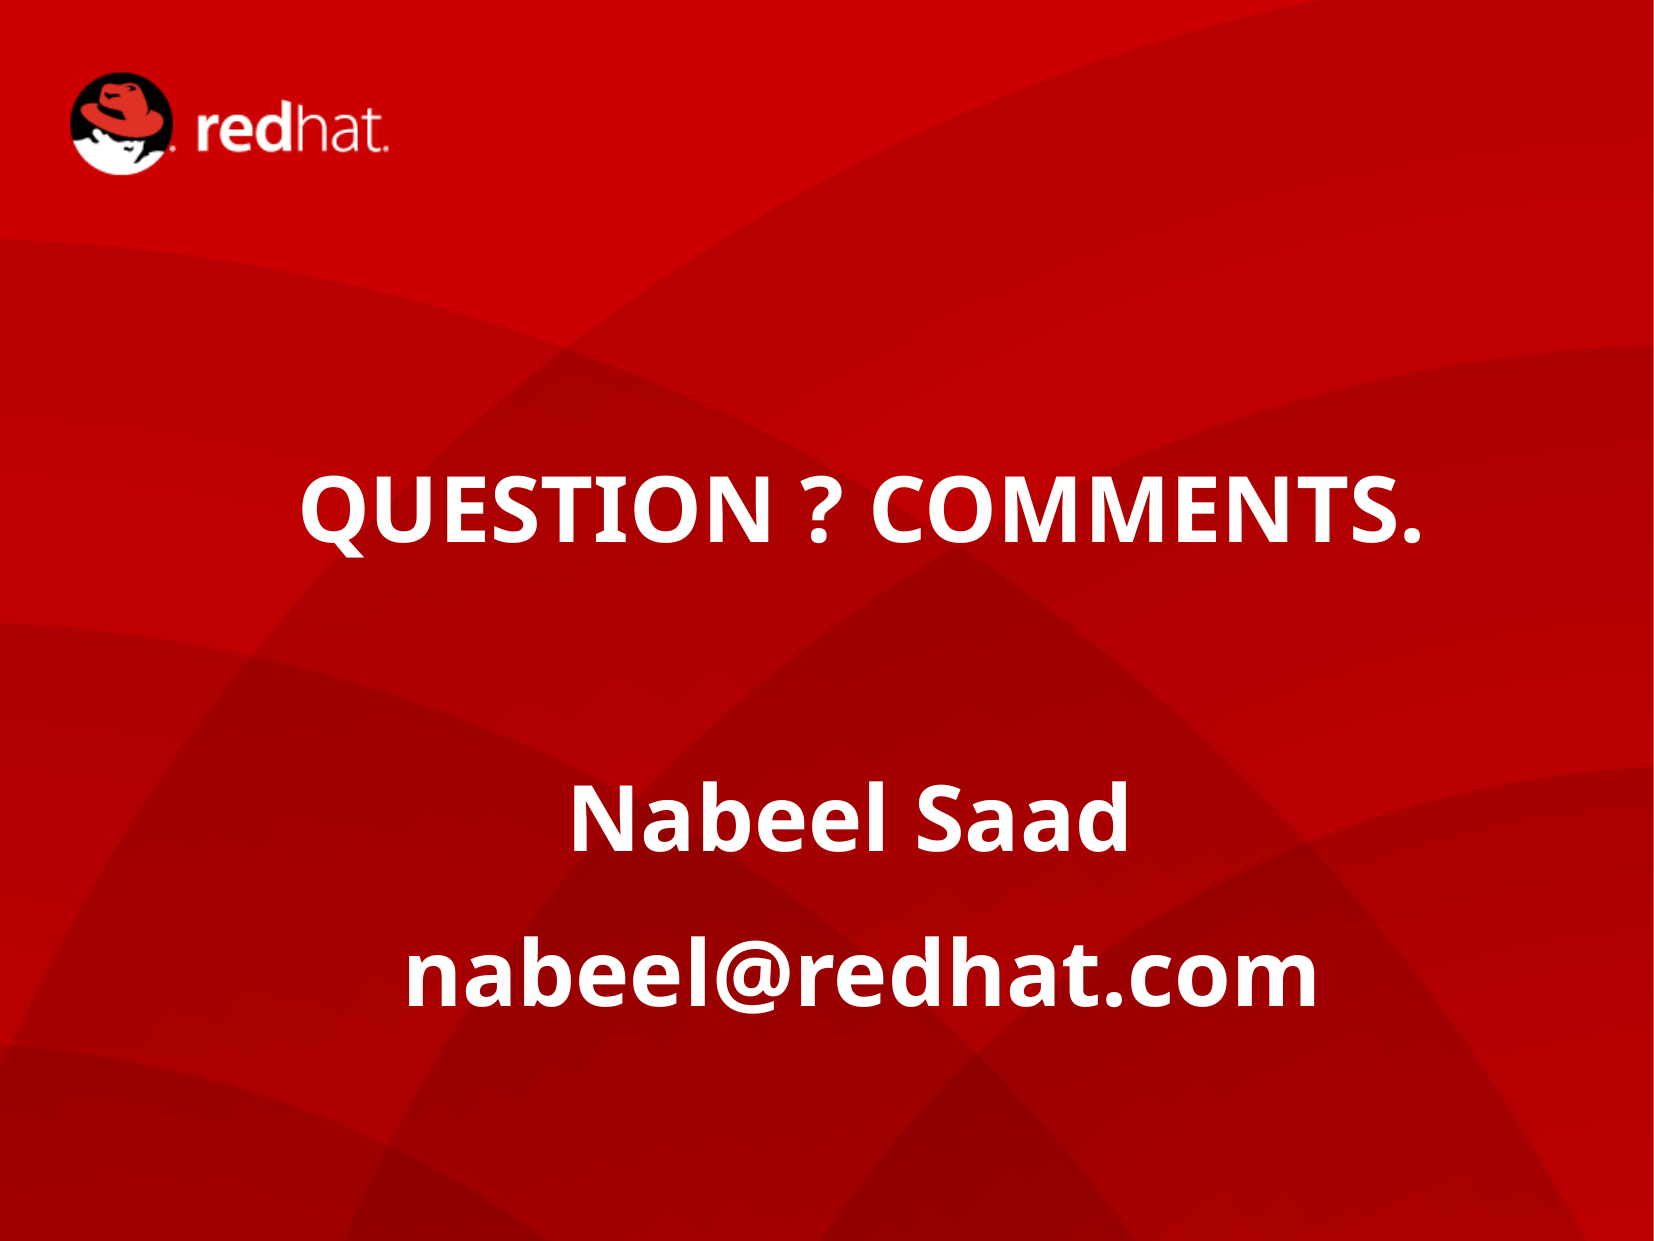

# QUESTION ? COMMENTS.
Nabeel Saad
nabeel@redhat.com